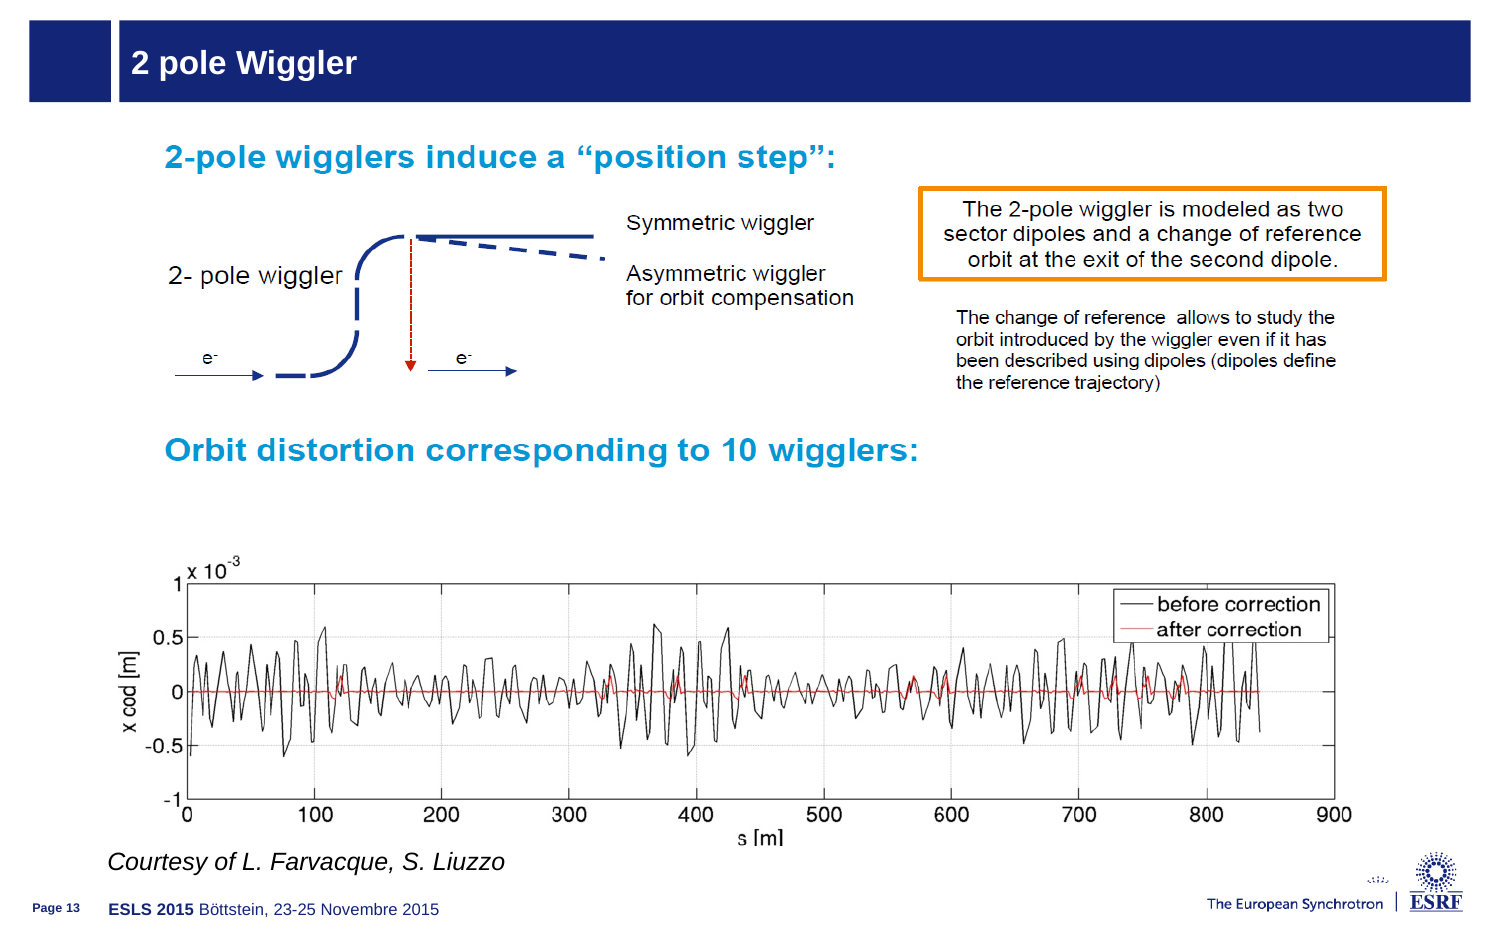

# 2 pole Wiggler
Courtesy of L. Farvacque, S. Liuzzo
Page
ESLS 2015 Böttstein, 23-25 Novembre 2015